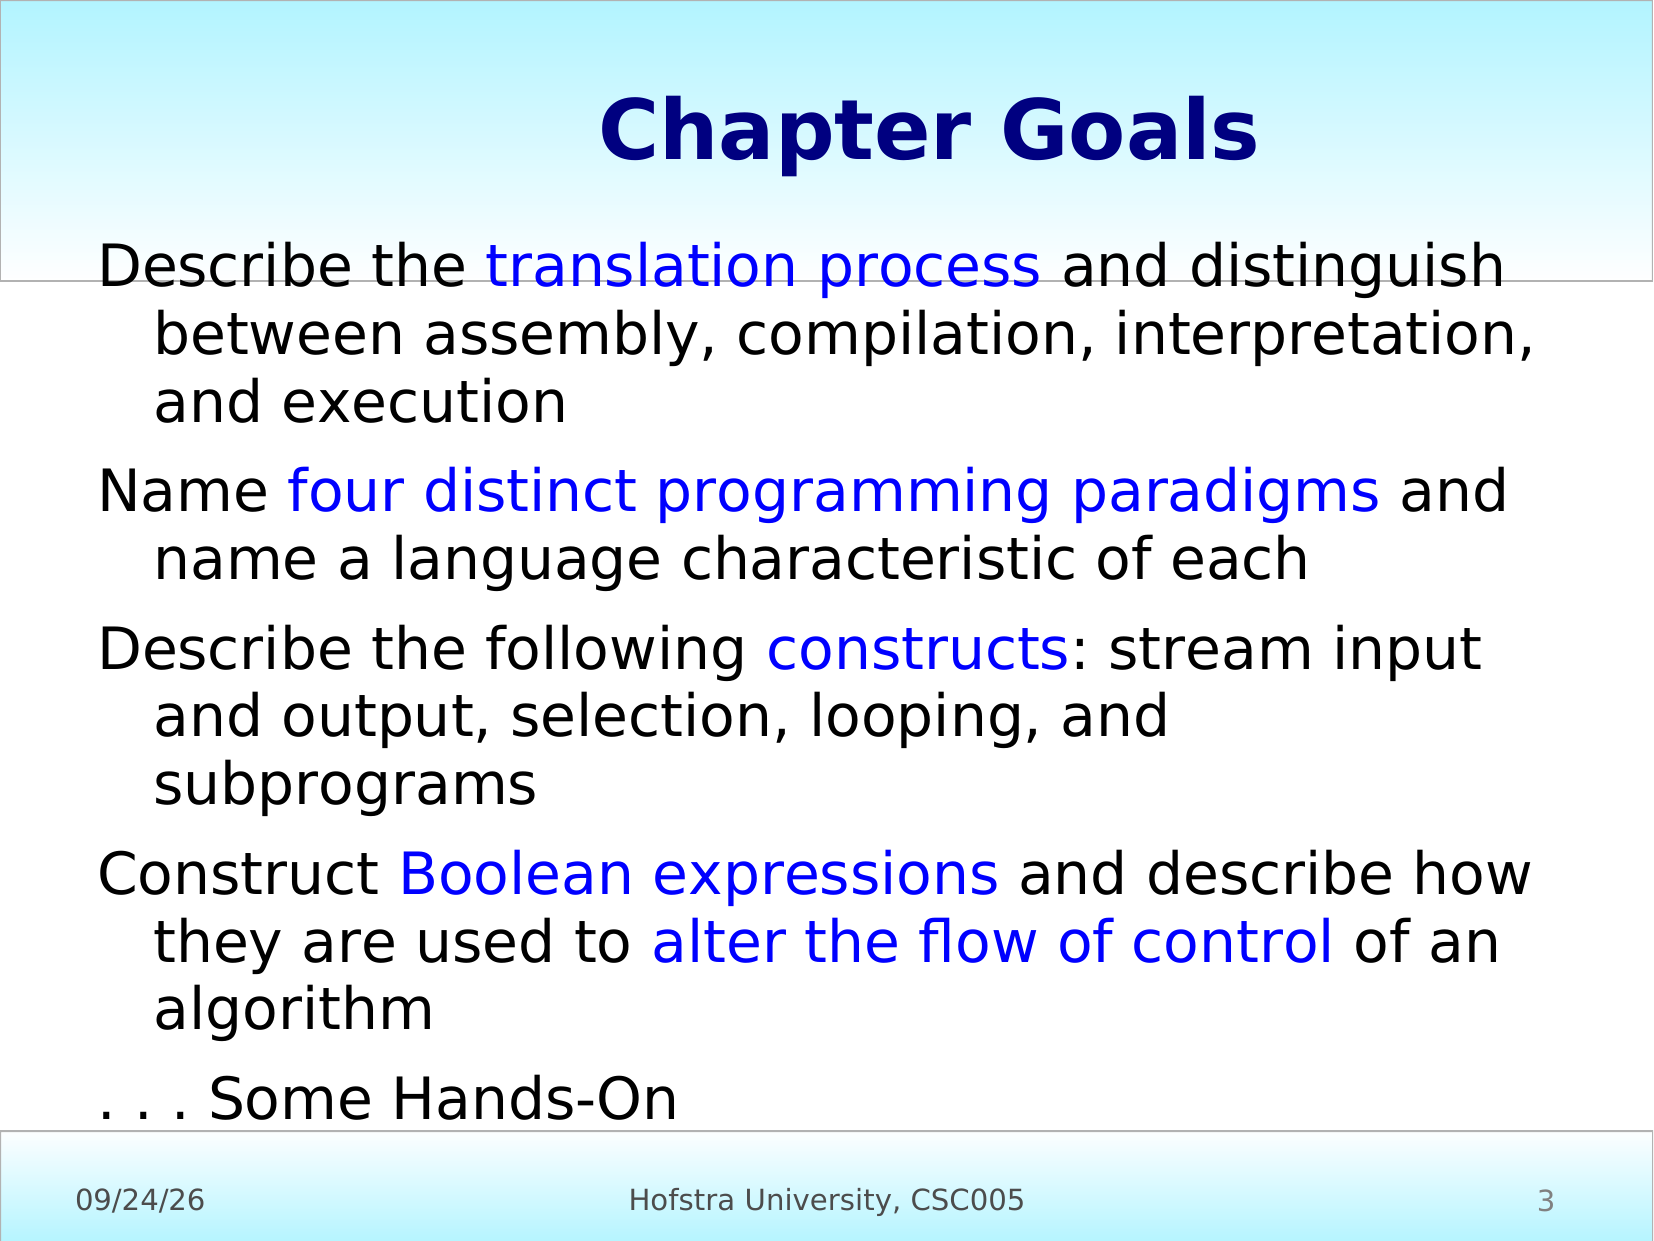

# Chapter Goals
Describe the translation process and distinguish between assembly, compilation, interpretation, and execution
Name four distinct programming paradigms and name a language characteristic of each
Describe the following constructs: stream input and output, selection, looping, and subprograms
Construct Boolean expressions and describe how they are used to alter the flow of control of an algorithm
. . . Some Hands-On
3
Hofstra University, CSC005